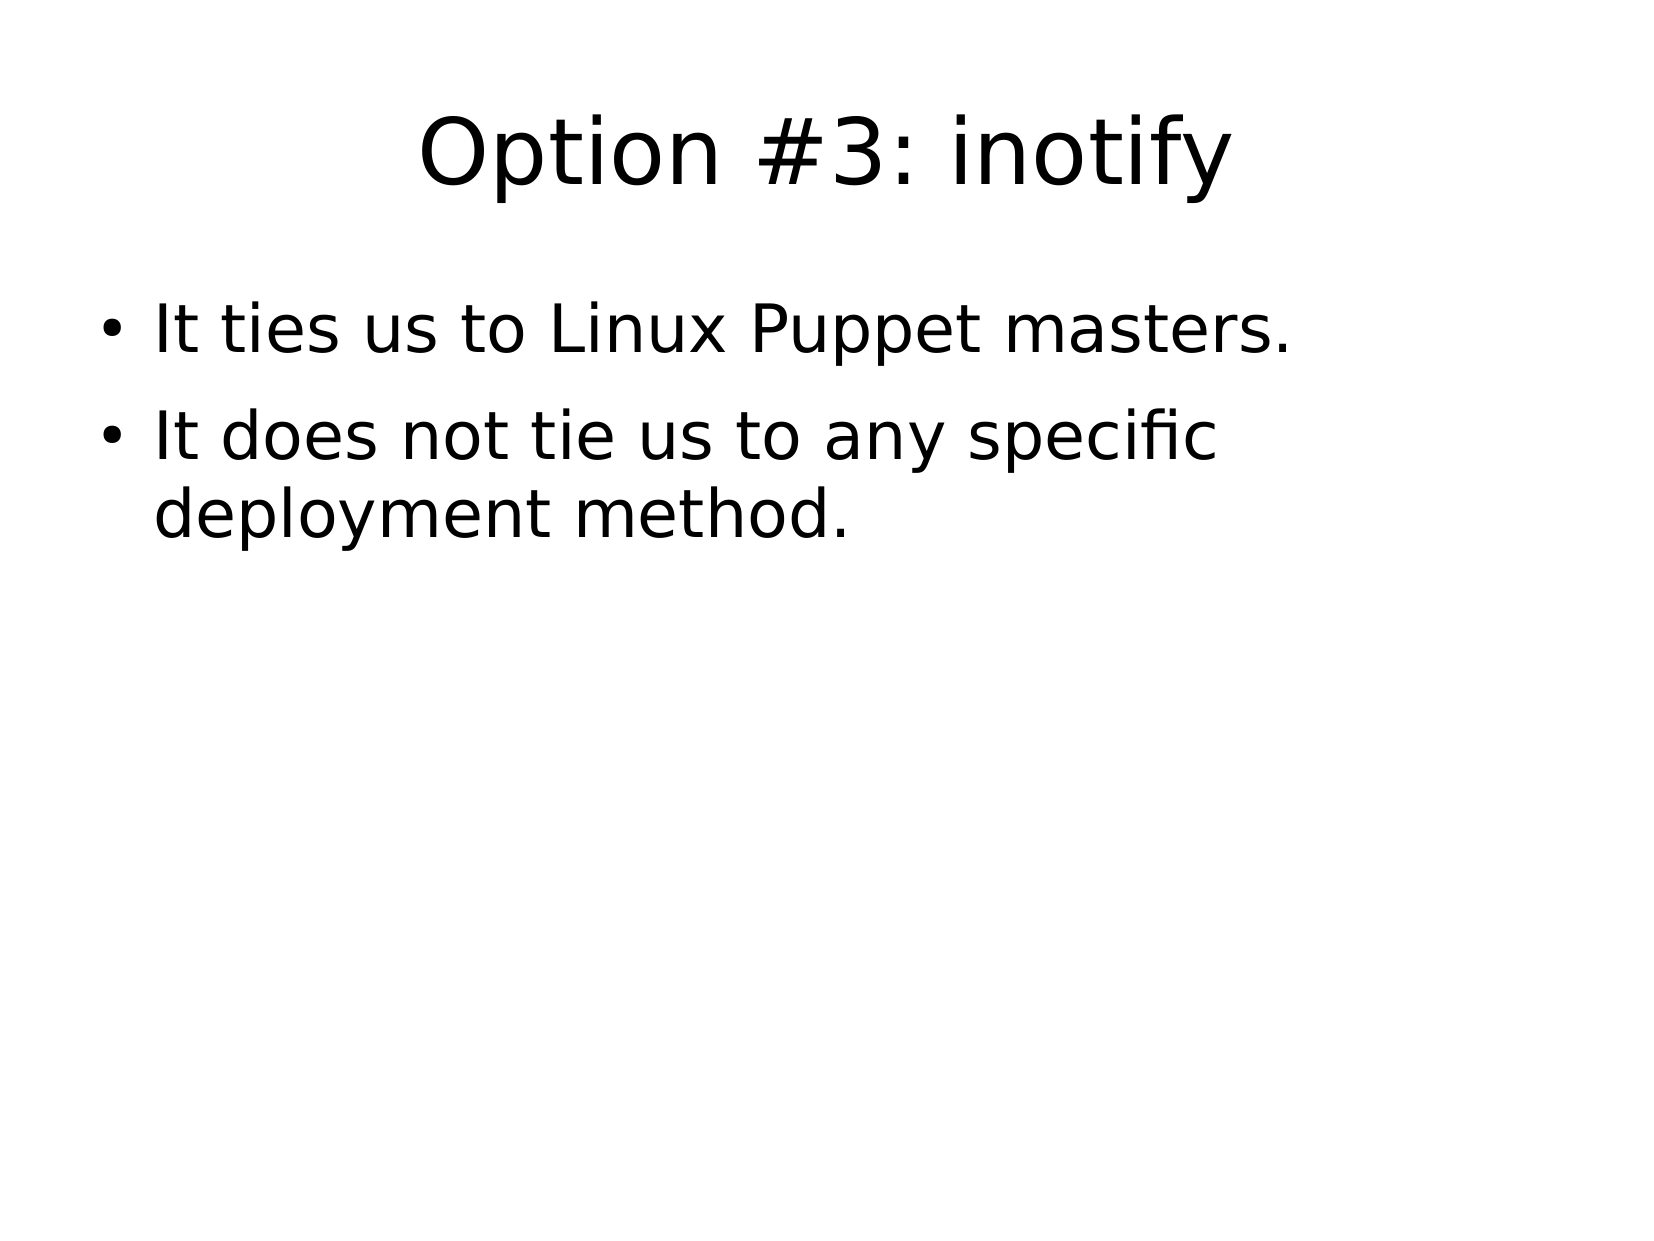

# Option #3: inotify
It ties us to Linux Puppet masters.
It does not tie us to any specific deployment method.